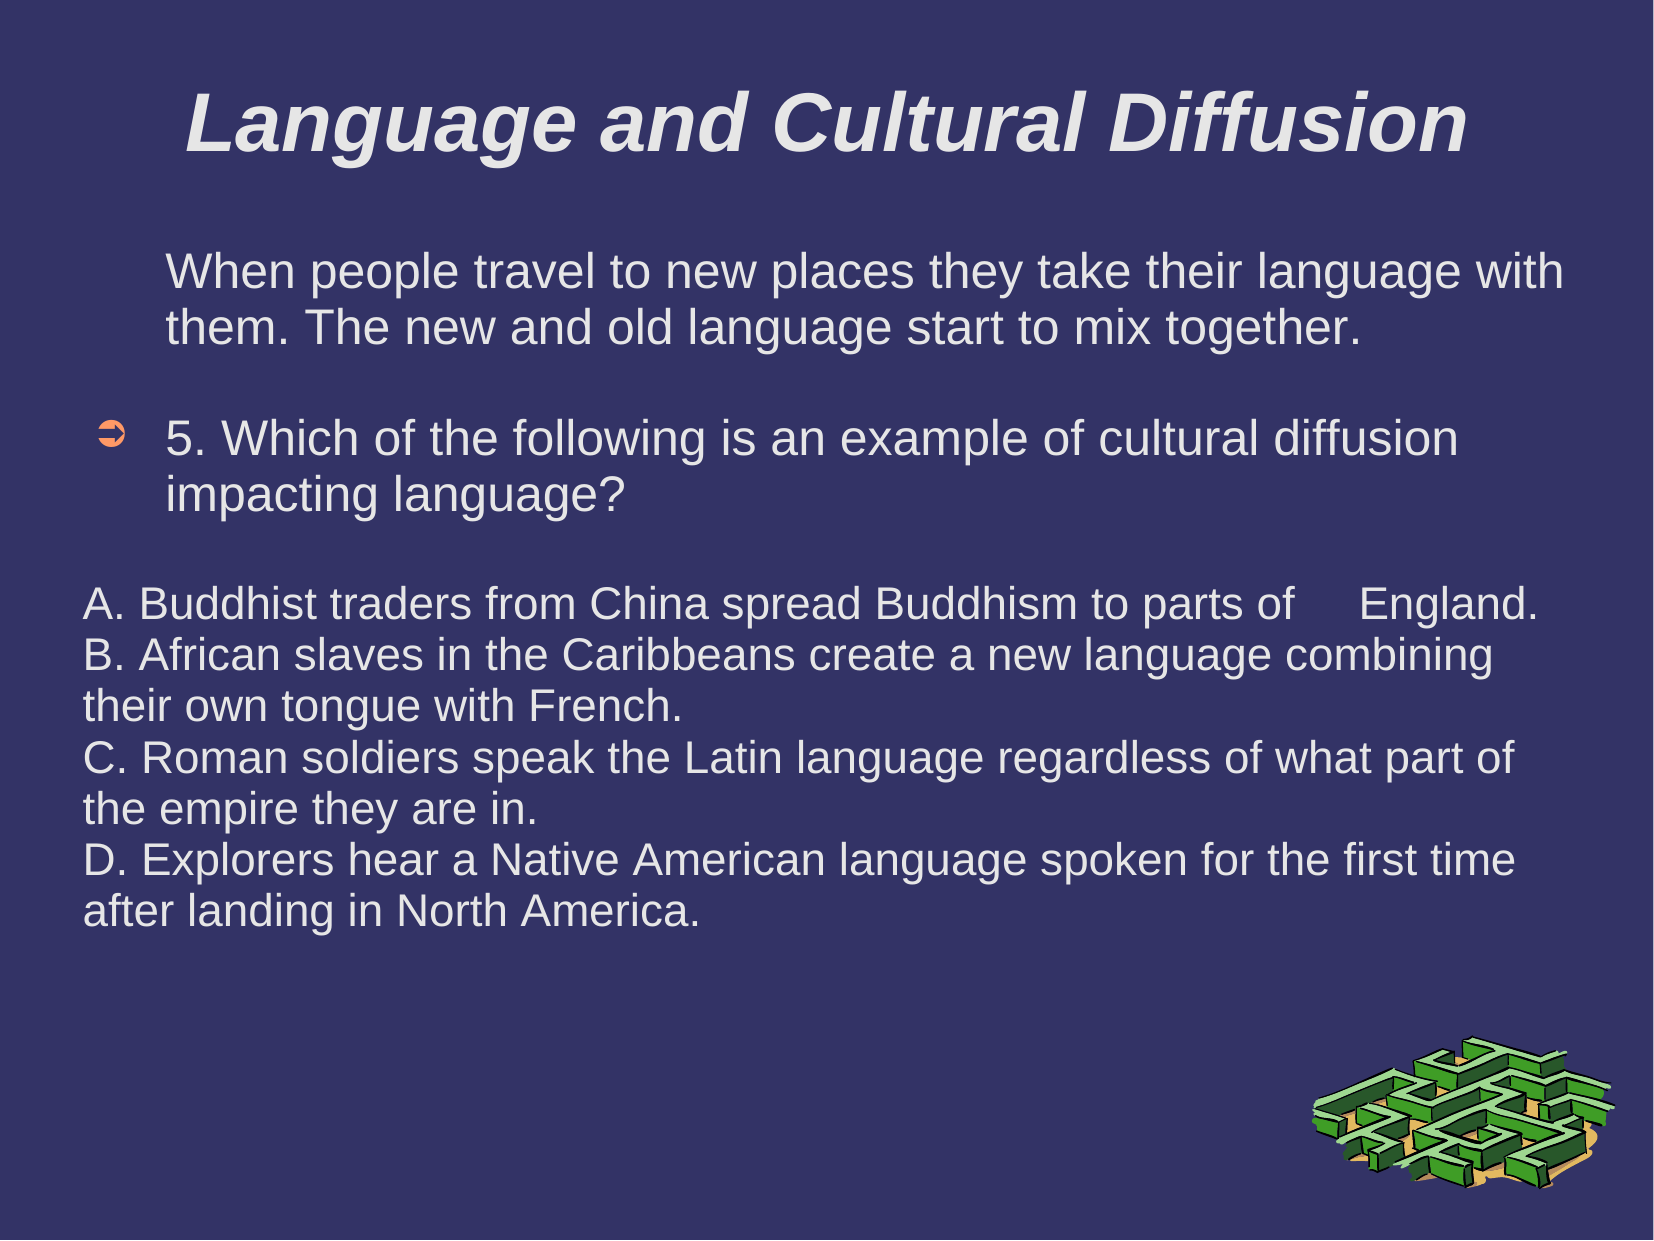

# Language and Cultural Diffusion
When people travel to new places they take their language with them. The new and old language start to mix together.
5. Which of the following is an example of cultural diffusion impacting language?
A. Buddhist traders from China spread Buddhism to parts of England.
B. African slaves in the Caribbeans create a new language combining their own tongue with French.
C. Roman soldiers speak the Latin language regardless of what part of the empire they are in.
D. Explorers hear a Native American language spoken for the first time after landing in North America.